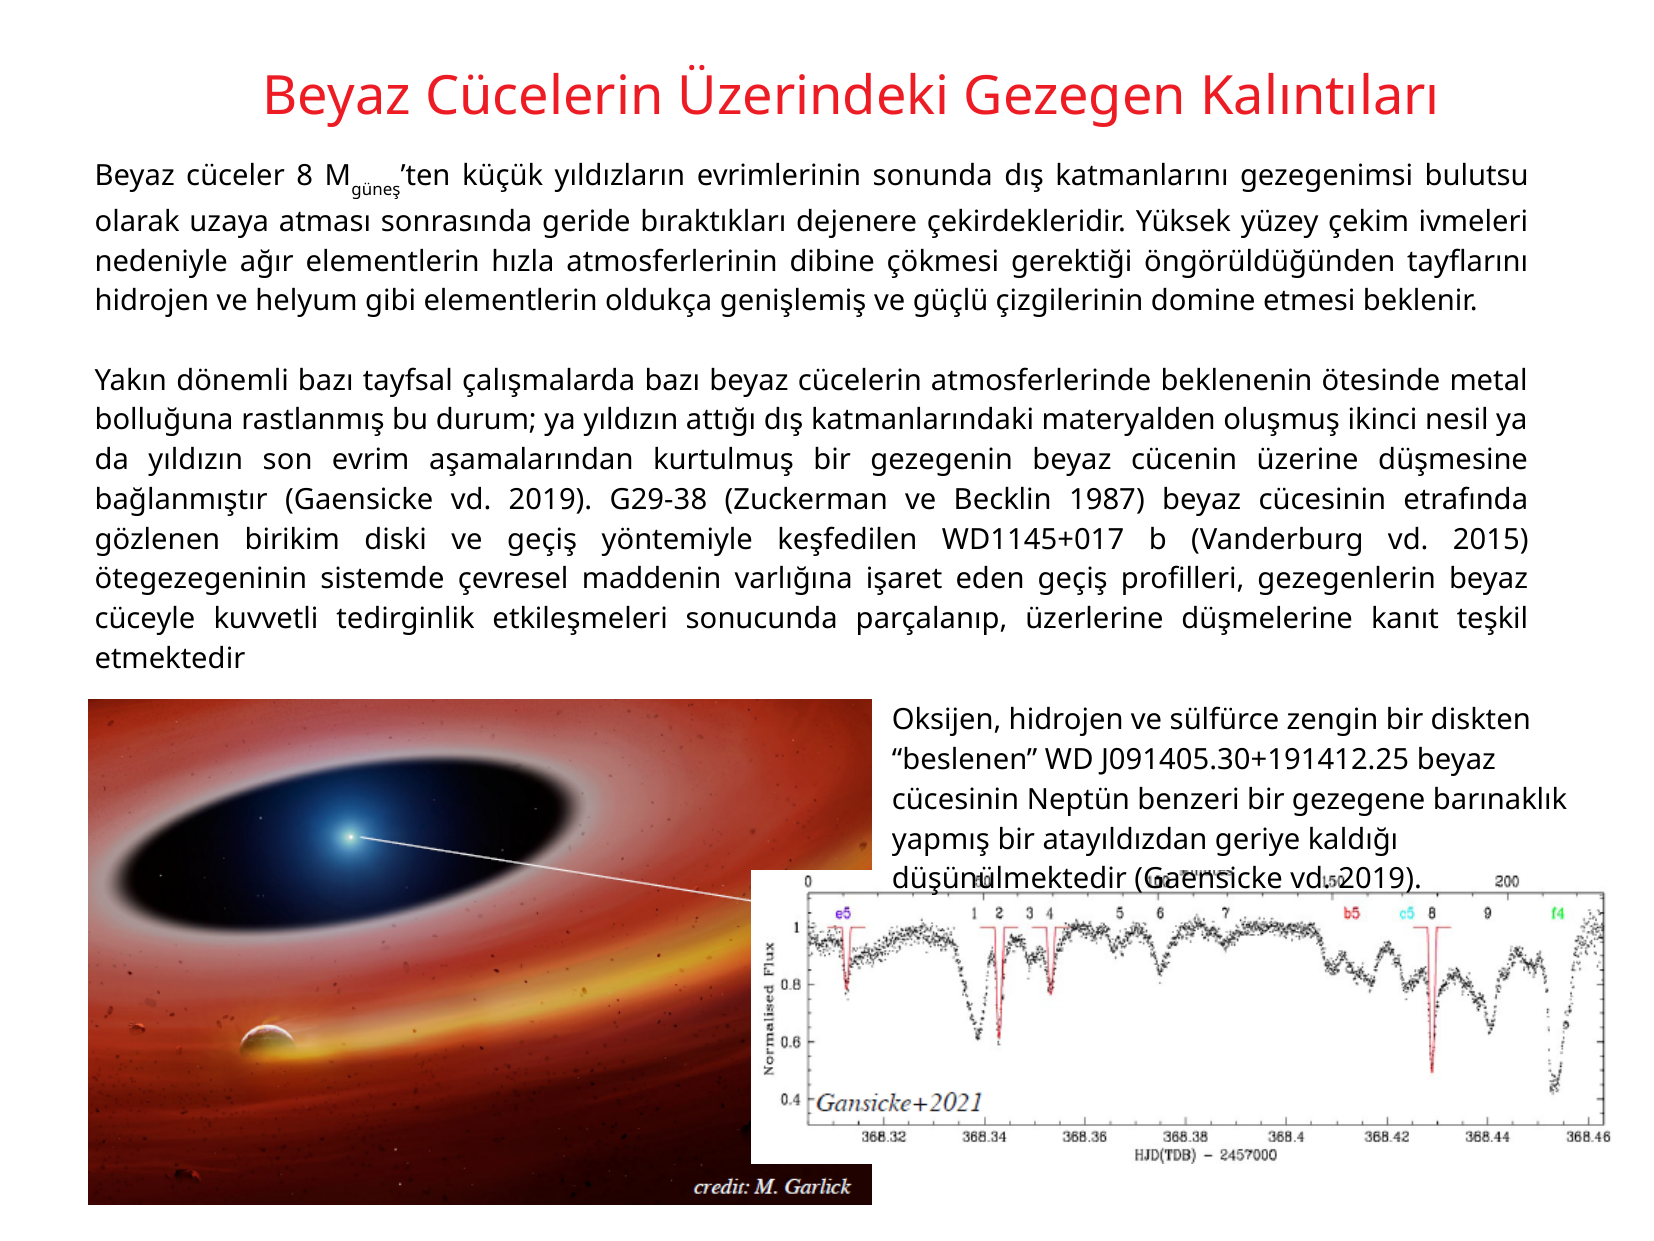

Beyaz Cücelerin Üzerindeki Gezegen Kalıntıları
Beyaz cüceler 8 Mgüneş’ten küçük yıldızların evrimlerinin sonunda dış katmanlarını gezegenimsi bulutsu olarak uzaya atması sonrasında geride bıraktıkları dejenere çekirdekleridir. Yüksek yüzey çekim ivmeleri nedeniyle ağır elementlerin hızla atmosferlerinin dibine çökmesi gerektiği öngörüldüğünden tayflarını hidrojen ve helyum gibi elementlerin oldukça genişlemiş ve güçlü çizgilerinin domine etmesi beklenir.
Yakın dönemli bazı tayfsal çalışmalarda bazı beyaz cücelerin atmosferlerinde beklenenin ötesinde metal bolluğuna rastlanmış bu durum; ya yıldızın attığı dış katmanlarındaki materyalden oluşmuş ikinci nesil ya da yıldızın son evrim aşamalarından kurtulmuş bir gezegenin beyaz cücenin üzerine düşmesine bağlanmıştır (Gaensicke vd. 2019). G29-38 (Zuckerman ve Becklin 1987) beyaz cücesinin etrafında gözlenen birikim diski ve geçiş yöntemiyle keşfedilen WD1145+017 b (Vanderburg vd. 2015) ötegezegeninin sistemde çevresel maddenin varlığına işaret eden geçiş profilleri, gezegenlerin beyaz cüceyle kuvvetli tedirginlik etkileşmeleri sonucunda parçalanıp, üzerlerine düşmelerine kanıt teşkil etmektedir
Oksijen, hidrojen ve sülfürce zengin bir diskten “beslenen” WD J091405.30+191412.25 beyaz cücesinin Neptün benzeri bir gezegene barınaklık yapmış bir atayıldızdan geriye kaldığı düşünülmektedir (Gaensicke vd. 2019).